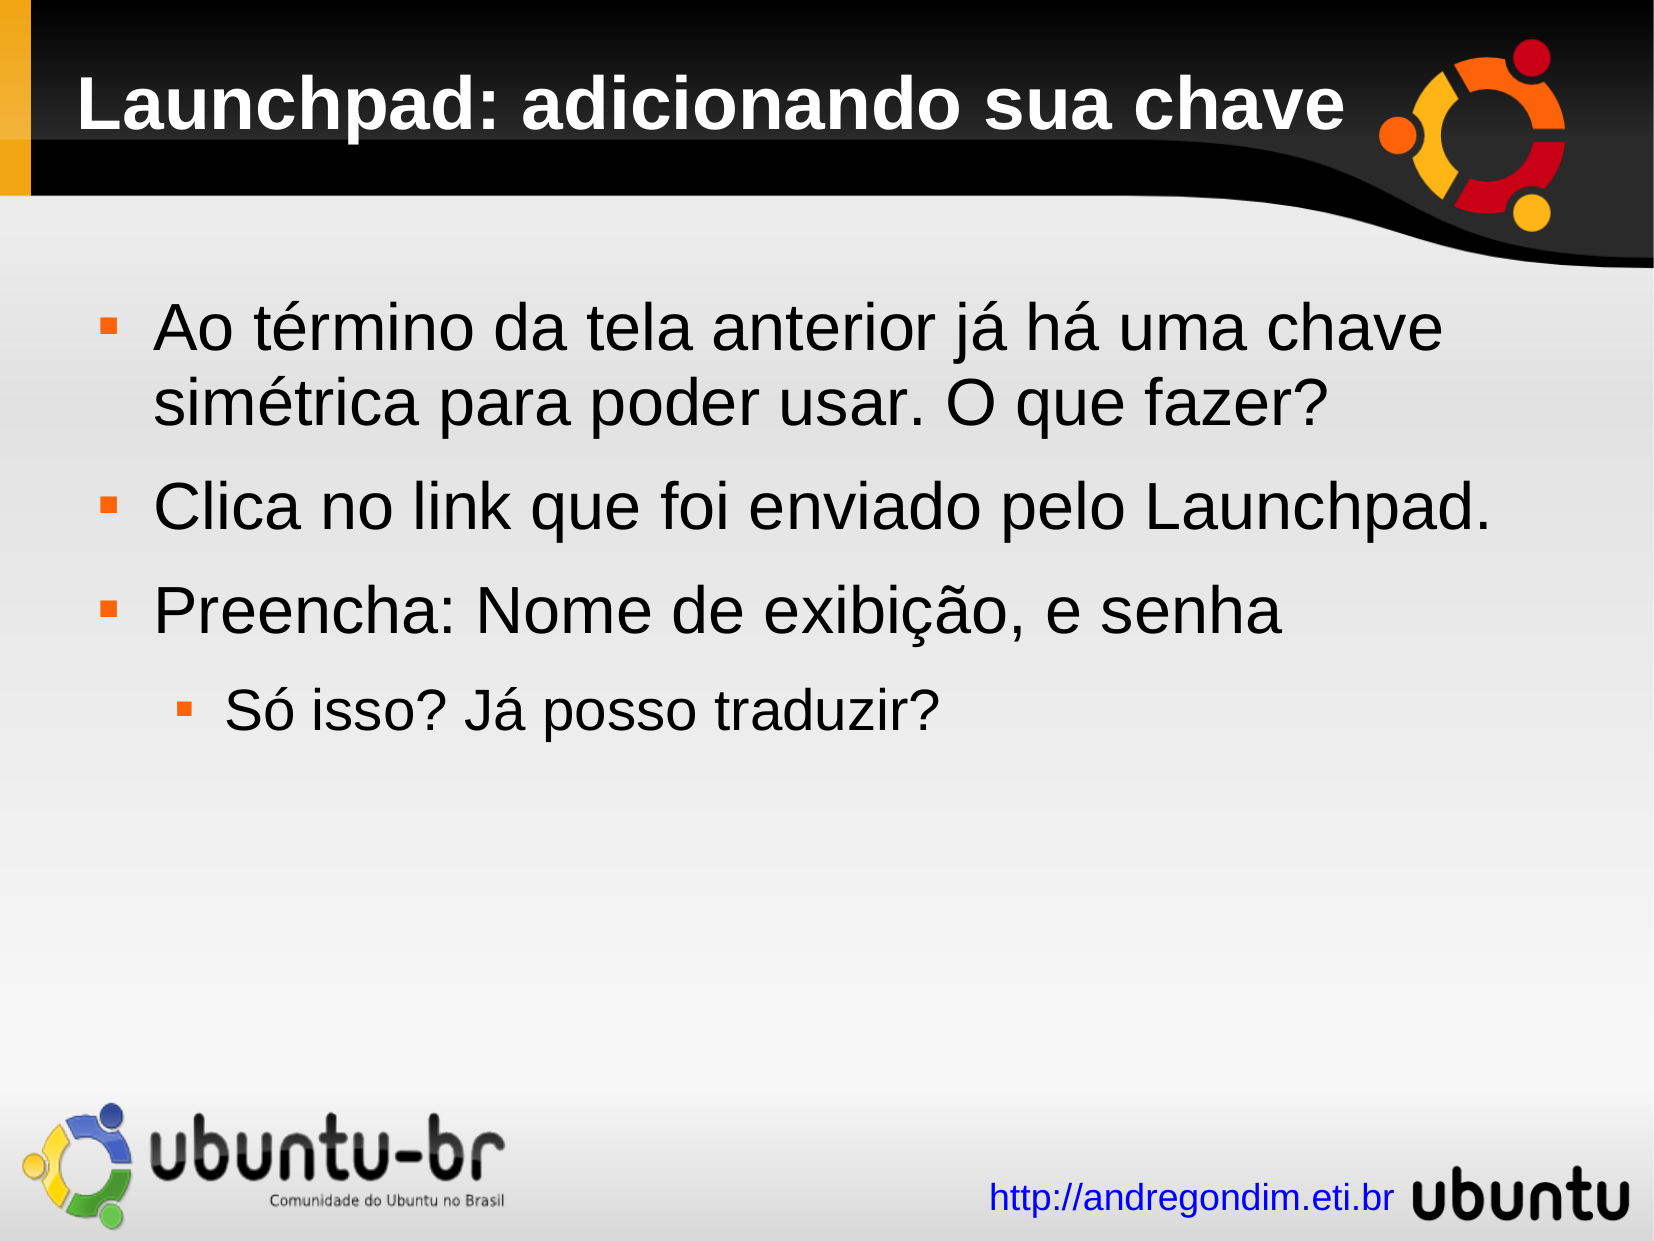

# Launchpad: adicionando sua chave
Ao término da tela anterior já há uma chave simétrica para poder usar. O que fazer?
Clica no link que foi enviado pelo Launchpad.
Preencha: Nome de exibição, e senha
Só isso? Já posso traduzir?